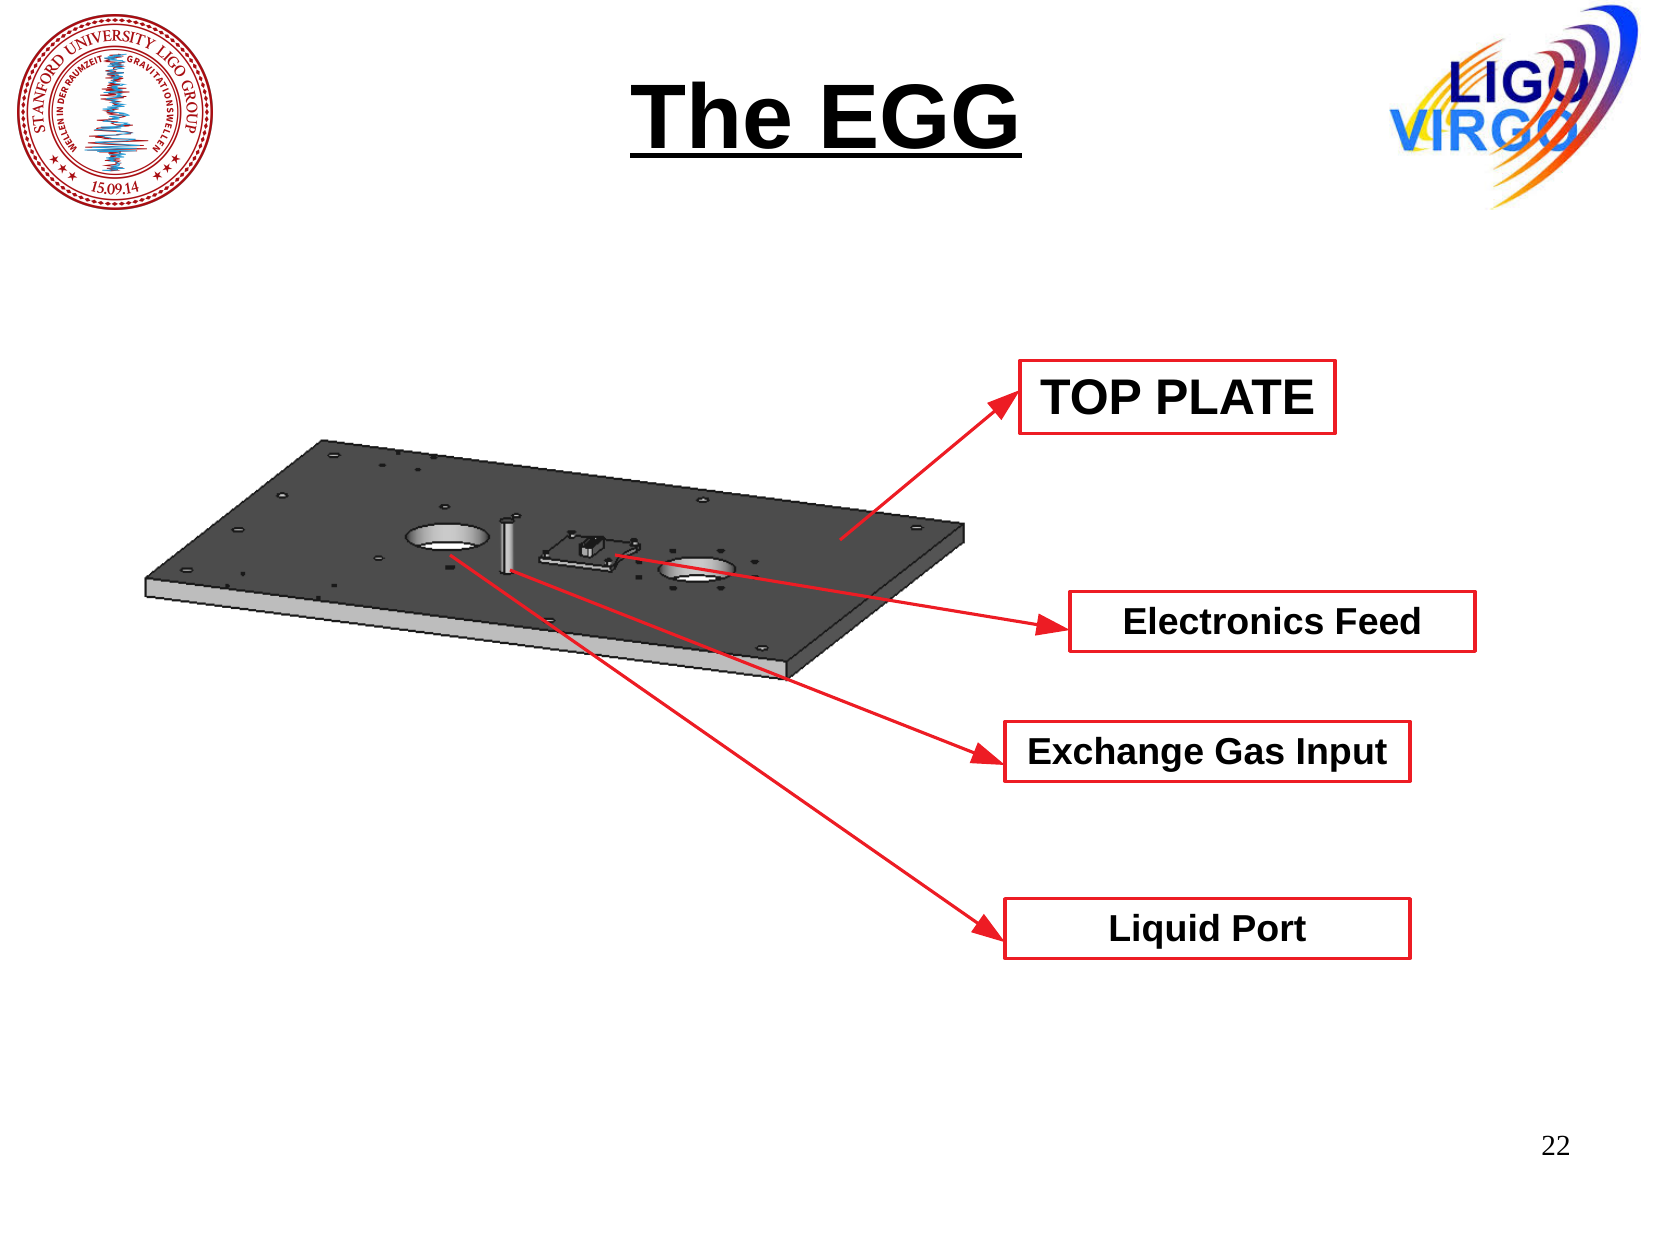

The EGG
TOP PLATE
Electronics Feed
Exchange Gas Input
Liquid Port
22